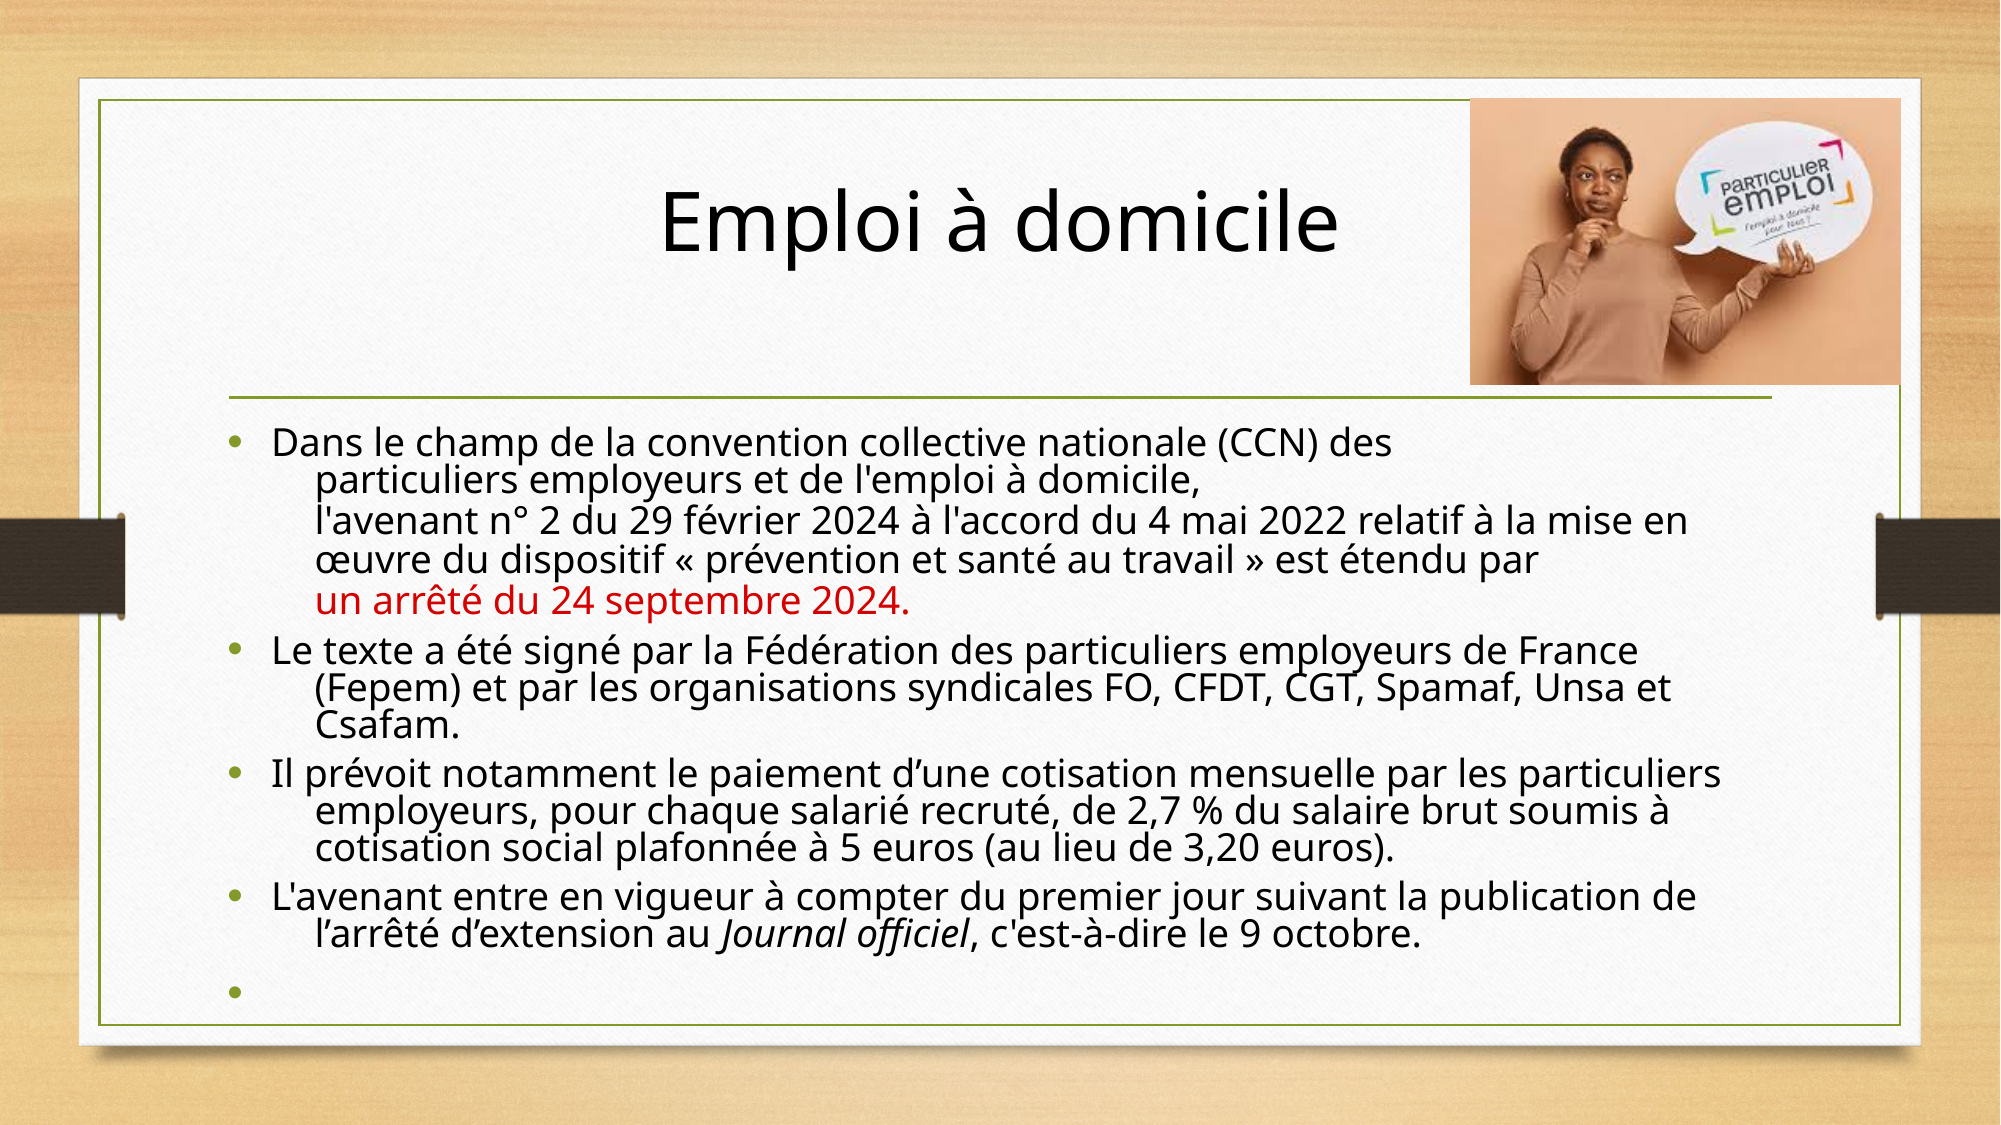

# Emploi à domicile
Dans le champ de la convention collective nationale (CCN) des particuliers employeurs et de l'emploi à domicile, l'avenant n° 2 du 29 février 2024 à l'accord du 4 mai 2022 relatif à la mise en œuvre du dispositif « prévention et santé au travail » est étendu par un arrêté du 24 septembre 2024.
Le texte a été signé par la Fédération des particuliers employeurs de France (Fepem) et par les organisations syndicales FO, CFDT, CGT, Spamaf, Unsa et Csafam.
Il prévoit notamment le paiement d’une cotisation mensuelle par les particuliers employeurs, pour chaque salarié recruté, de 2,7 % du salaire brut soumis à cotisation social plafonnée à 5 euros (au lieu de 3,20 euros).
L'avenant entre en vigueur à compter du premier jour suivant la publication de l’arrêté d’extension au Journal officiel, c'est-à-dire le 9 octobre.